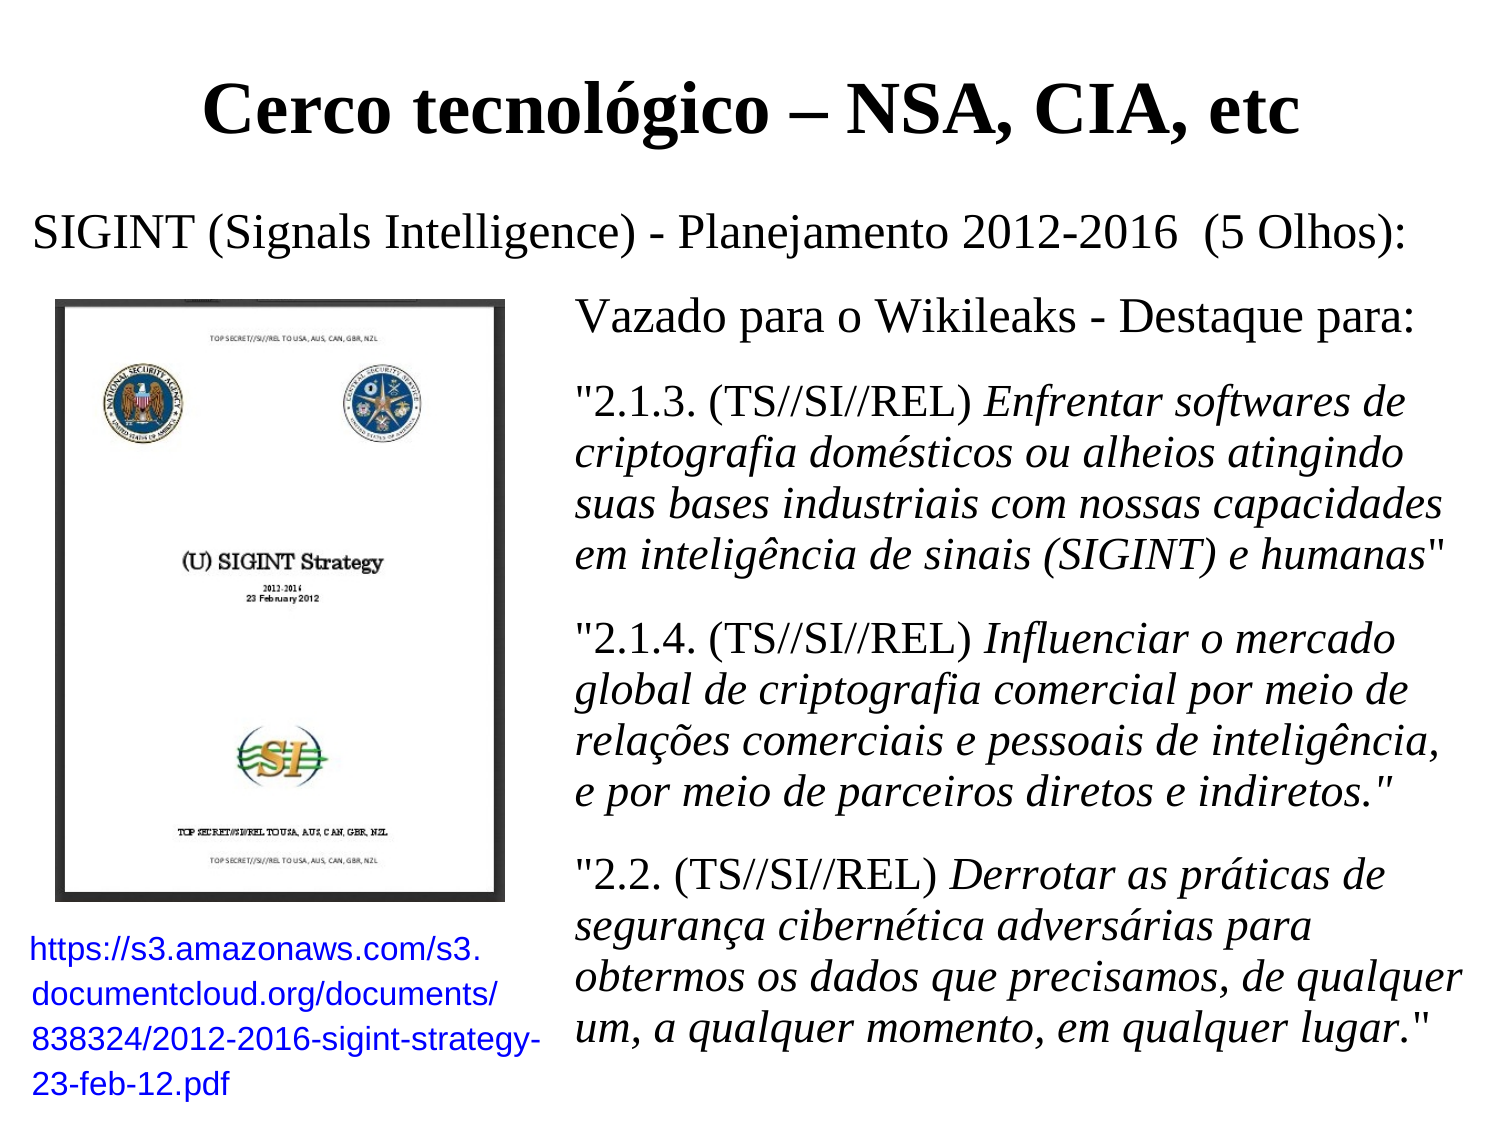

# Cerco tecnológico – NSA, CIA, etc
SIGINT (Signals Intelligence) - Planejamento 2012-2016 (5 Olhos):
Vazado para o Wikileaks - Destaque para:
"2.1.3. (TS//SI//REL) Enfrentar softwares de
criptografia domésticos ou alheios atingindo
suas bases industriais com nossas capacidades
em inteligência de sinais (SIGINT) e humanas"
"2.1.4. (TS//SI//REL) Influenciar o mercado
global de criptografia comercial por meio de
relações comerciais e pessoais de inteligência,
e por meio de parceiros diretos e indiretos."
"2.2. (TS//SI//REL) Derrotar as práticas de
segurança cibernética adversárias para
obtermos os dados que precisamos, de qualquer
um, a qualquer momento, em qualquer lugar."
https://s3.amazonaws.com/s3.
documentcloud.org/documents/
838324/2012-2016-sigint-strategy-
23-feb-12.pdf